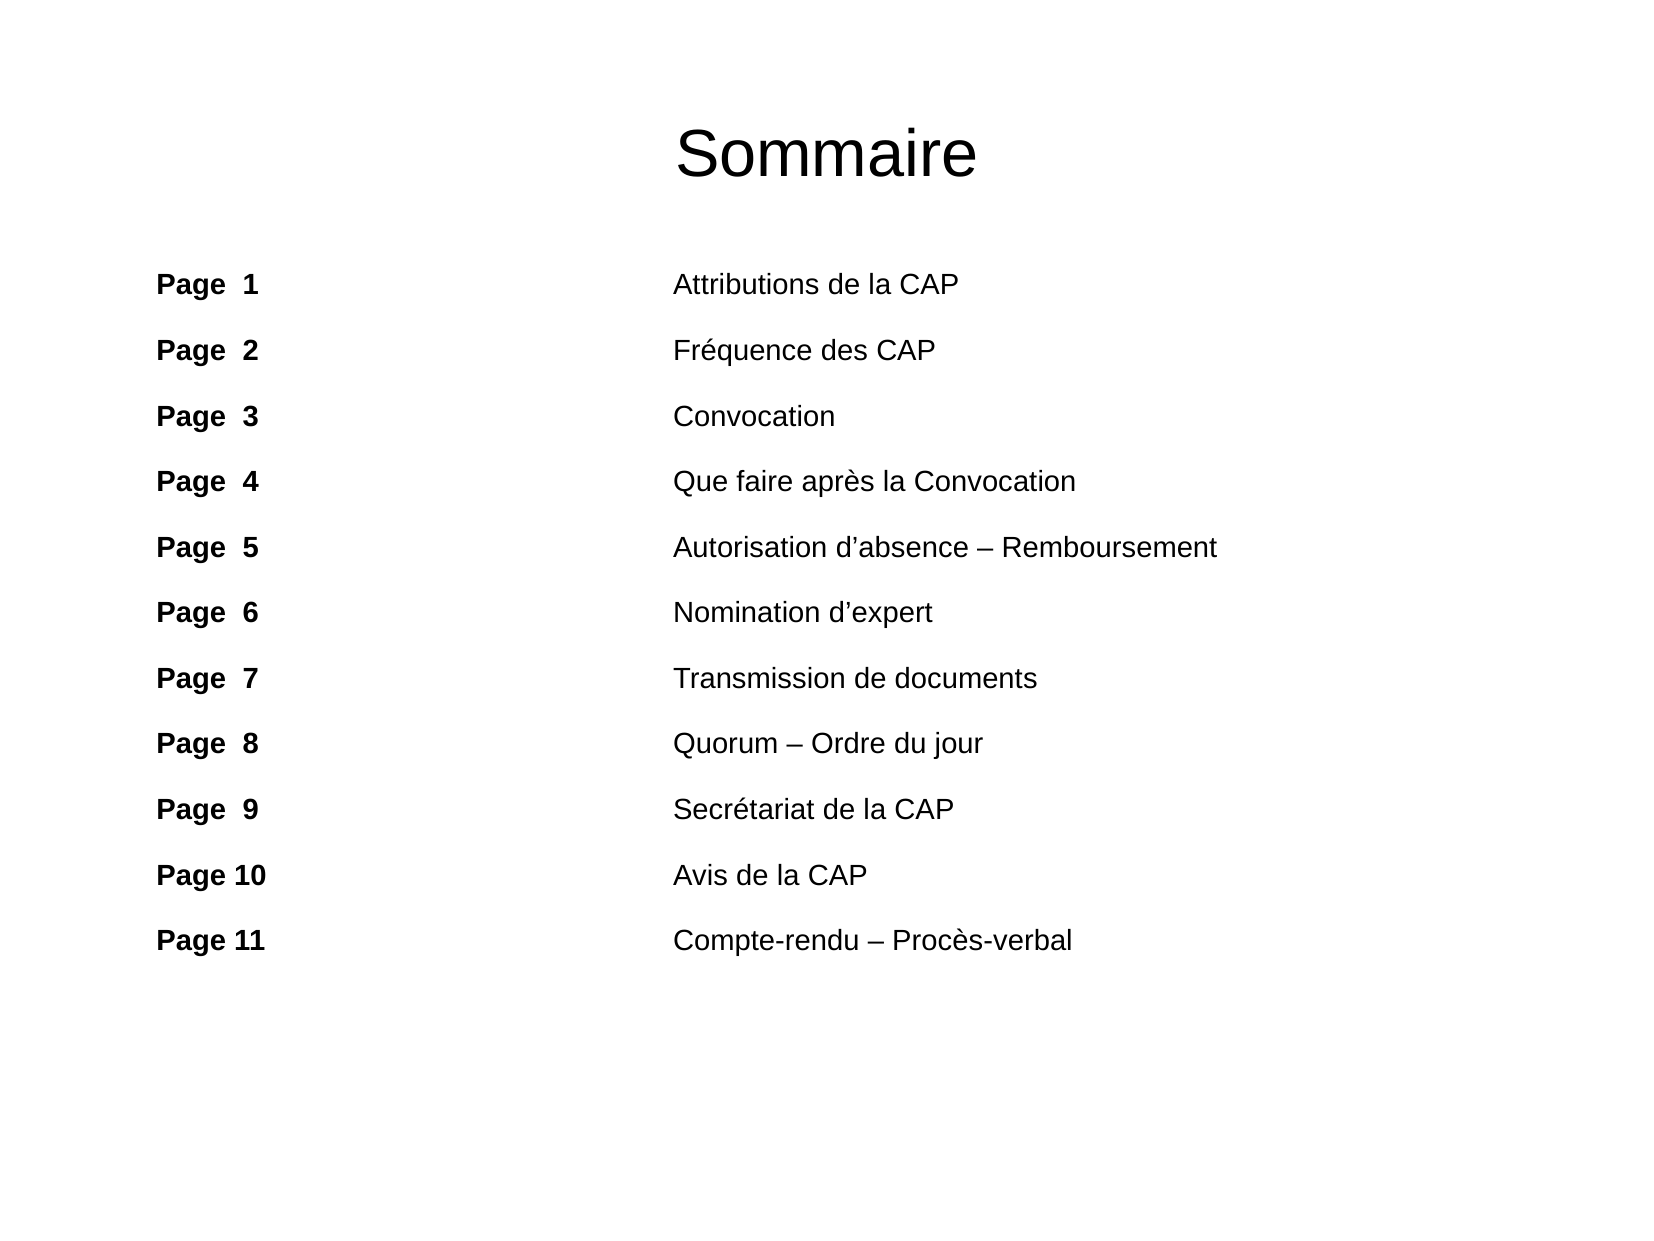

# Sommaire
	Page 1 						Attributions de la CAP
	Page 2						Fréquence des CAP
	Page 3						Convocation
	Page 4						Que faire après la Convocation
	Page 5						Autorisation d’absence – Remboursement
	Page 6						Nomination d’expert
	Page 7						Transmission de documents
	Page 8						Quorum – Ordre du jour
	Page 9						Secrétariat de la CAP
	Page 10						Avis de la CAP
	Page 11						Compte-rendu – Procès-verbal